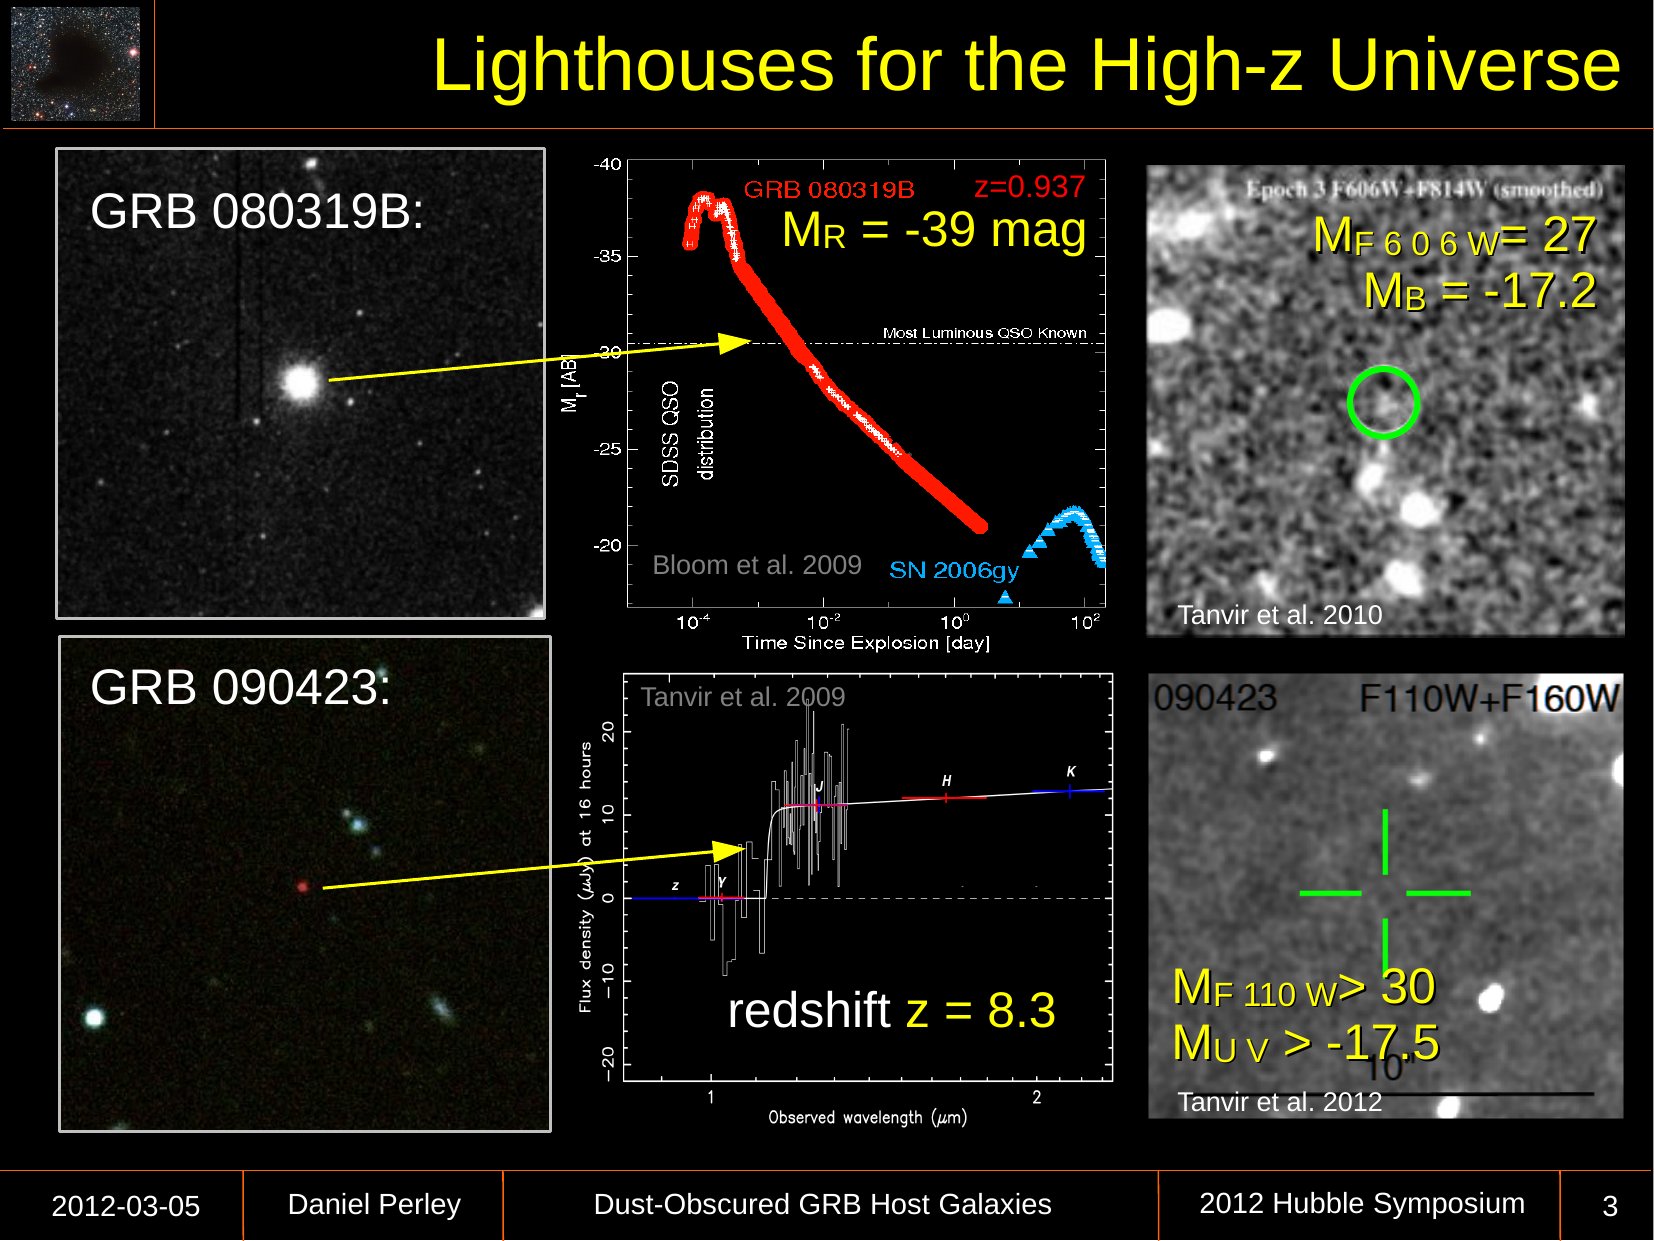

# Lighthouses for the High-z Universe
z=0.937
GRB 080319B:
MR = -39 mag
MF 6 0 6 W= 27
MB = -17.2
Bloom et al. 2009
Tanvir et al. 2010
GRB 090423:
Tanvir et al. 2009
MF 110 W> 30
MU V > -17.5
redshift z = 8.3
Tanvir et al. 2012
2012-03-05
3